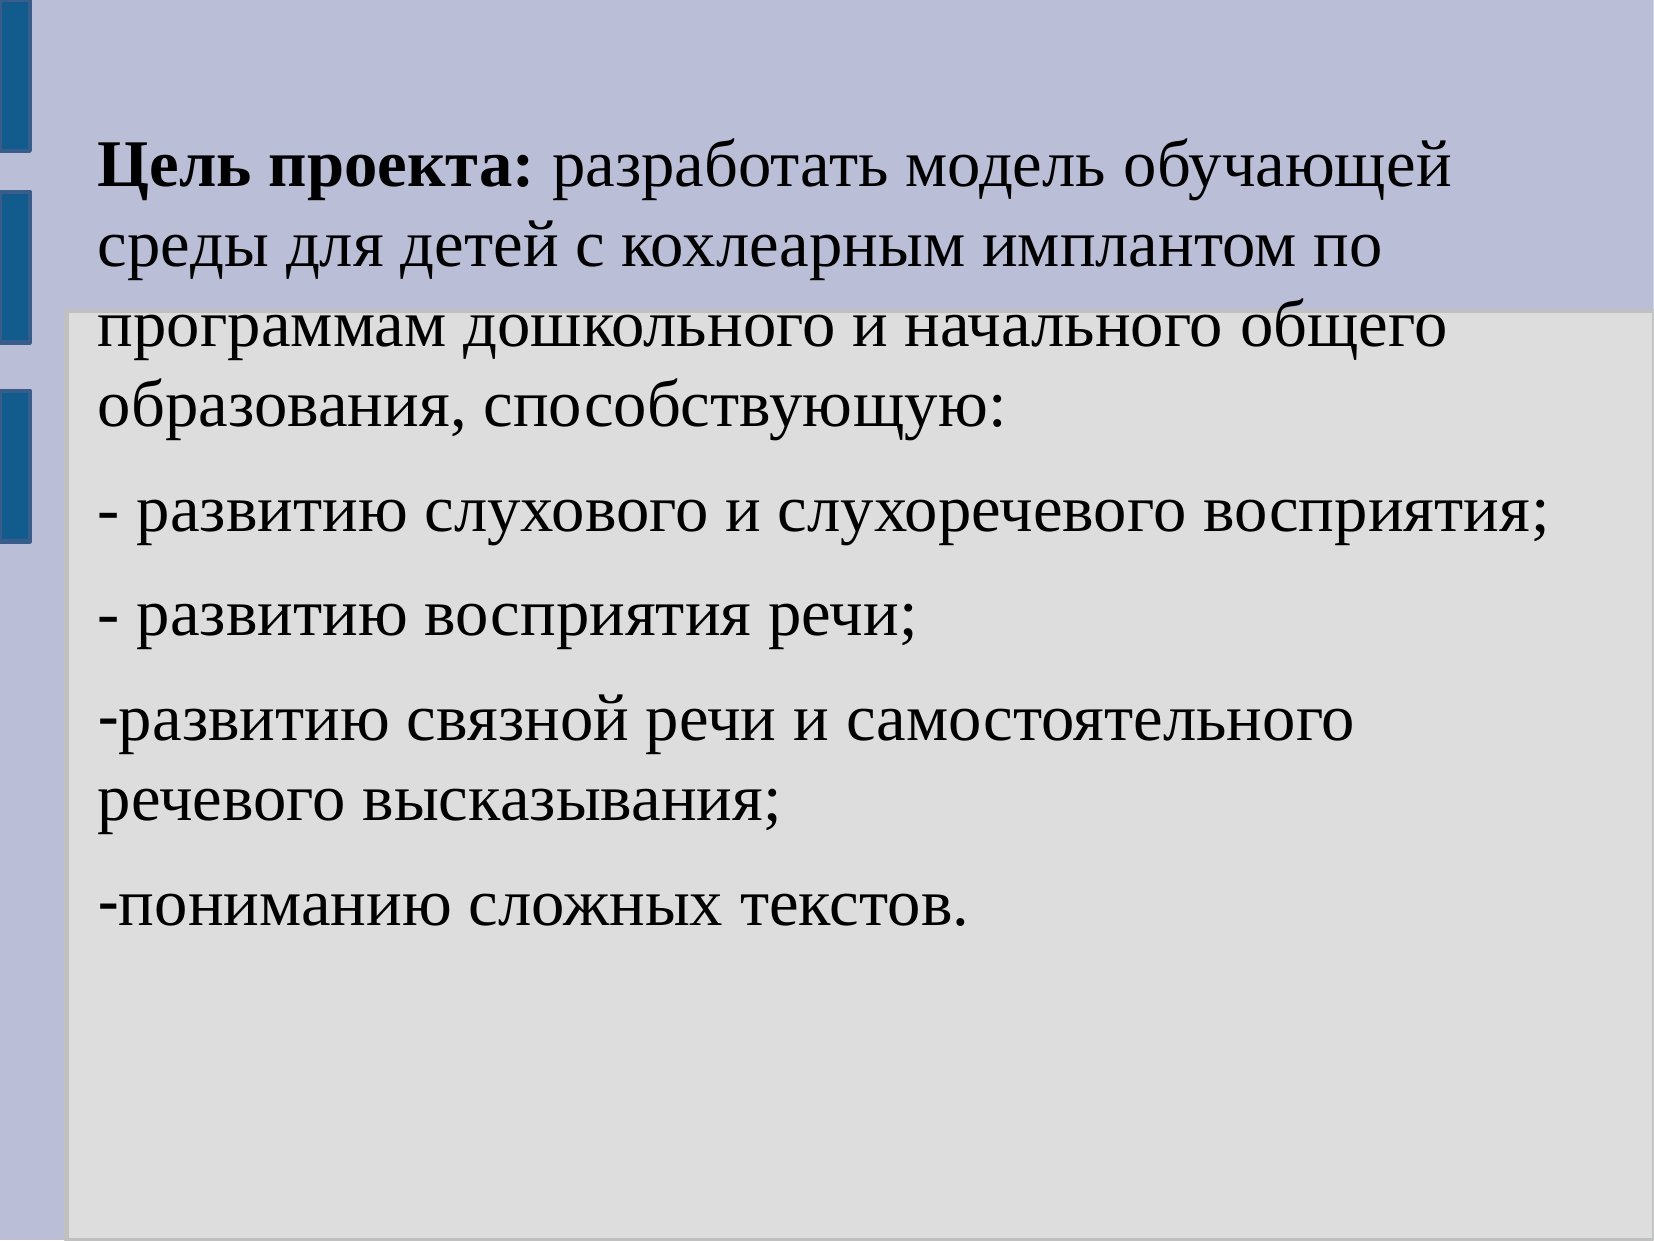

Цель проекта: разработать модель обучающей среды для детей с кохлеарным имплантом по программам дошкольного и начального общего образования, способствующую:
- развитию слухового и слухоречевого восприятия;
- развитию восприятия речи;
развитию связной речи и самостоятельного речевого высказывания;
пониманию сложных текстов.